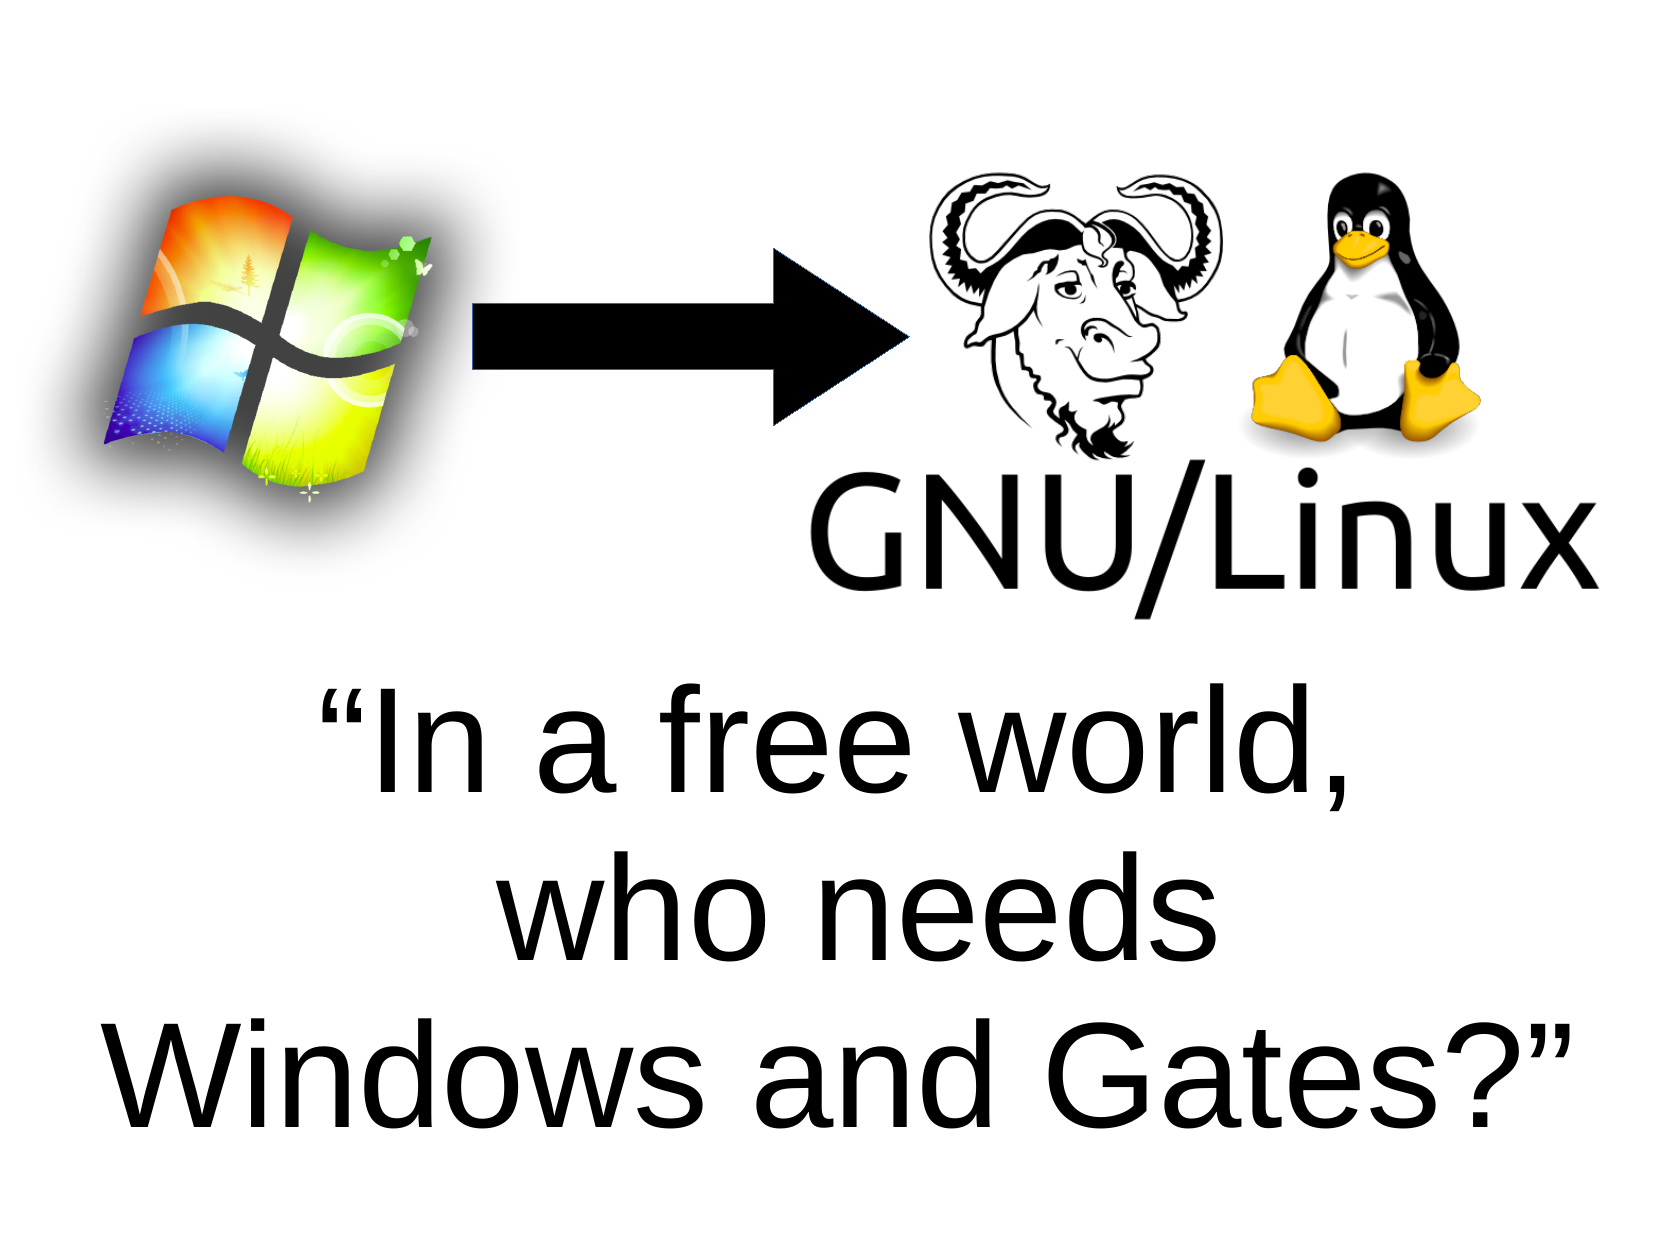

“In a free world,
 who needs
Windows and Gates?”